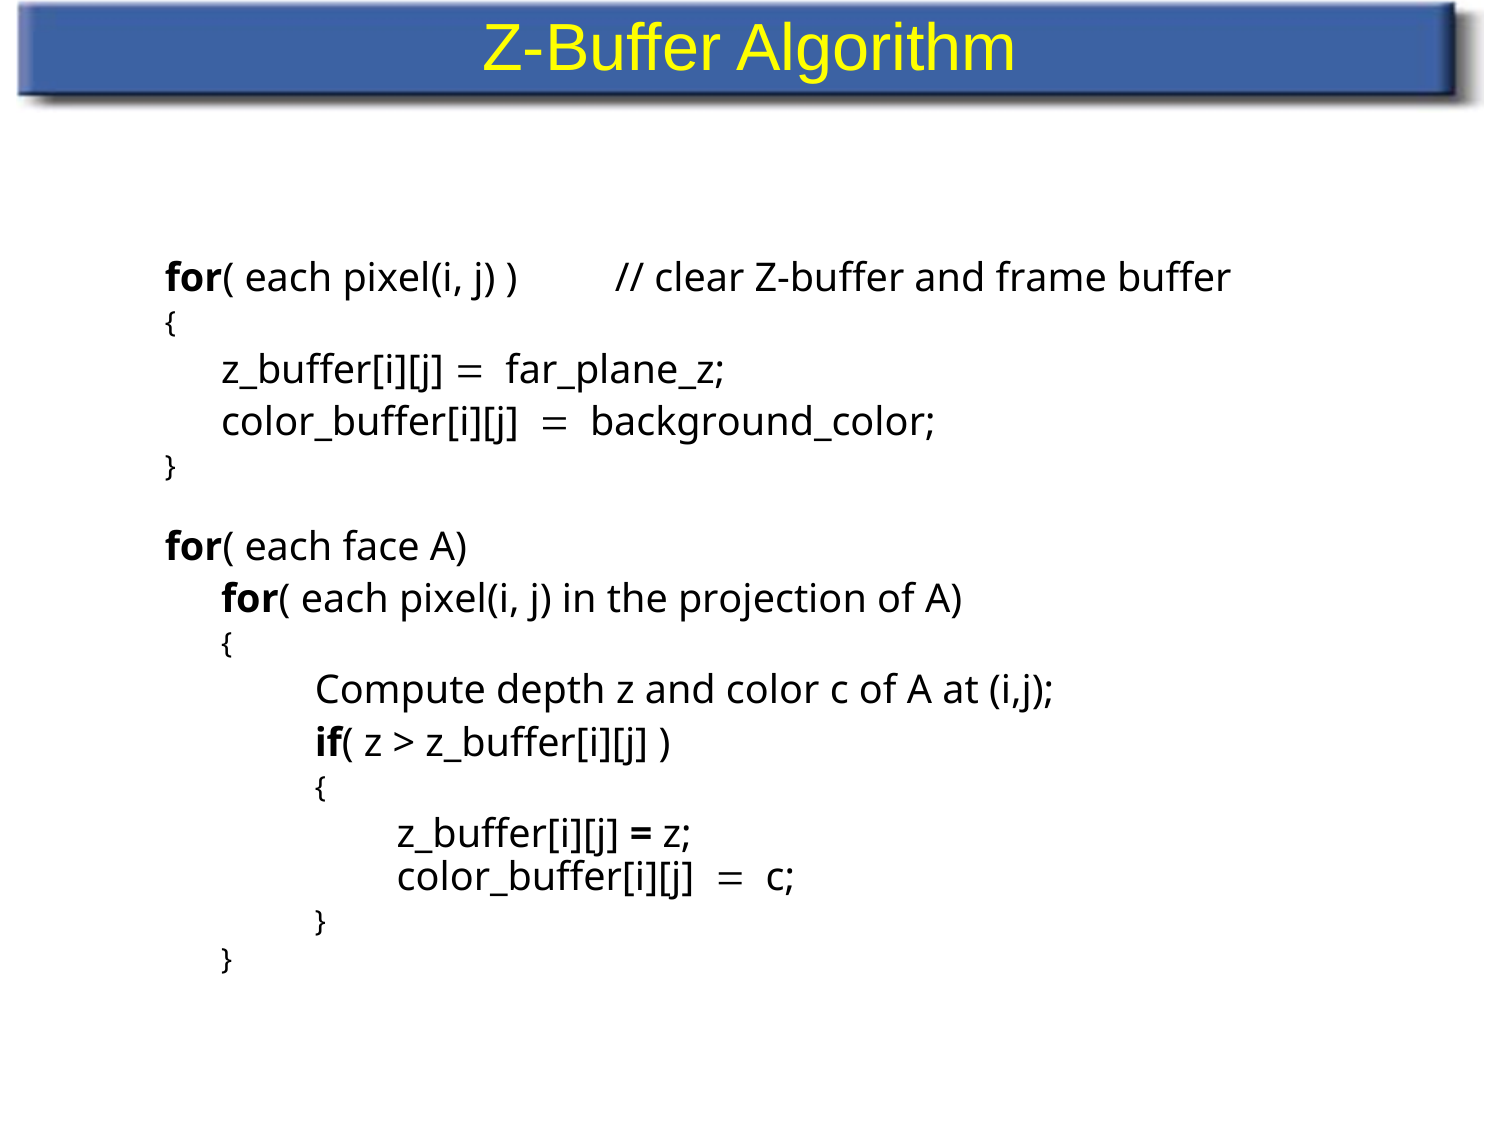

# Z-Buffer Algorithm
for( each pixel(i, j) ) 	// clear Z-buffer and frame buffer
{
	z_buffer[i][j] far_plane_z;
	color_buffer[i][j]background_color;
}
for( each face A)
	for( each pixel(i, j) in the projection of A)
	{
		Compute depth z and color c of A at (i,j);
		if( z > z_buffer[i][j] )
		{
		 z_buffer[i][j] = z;					 color_buffer[i][j]c;
		}
	}